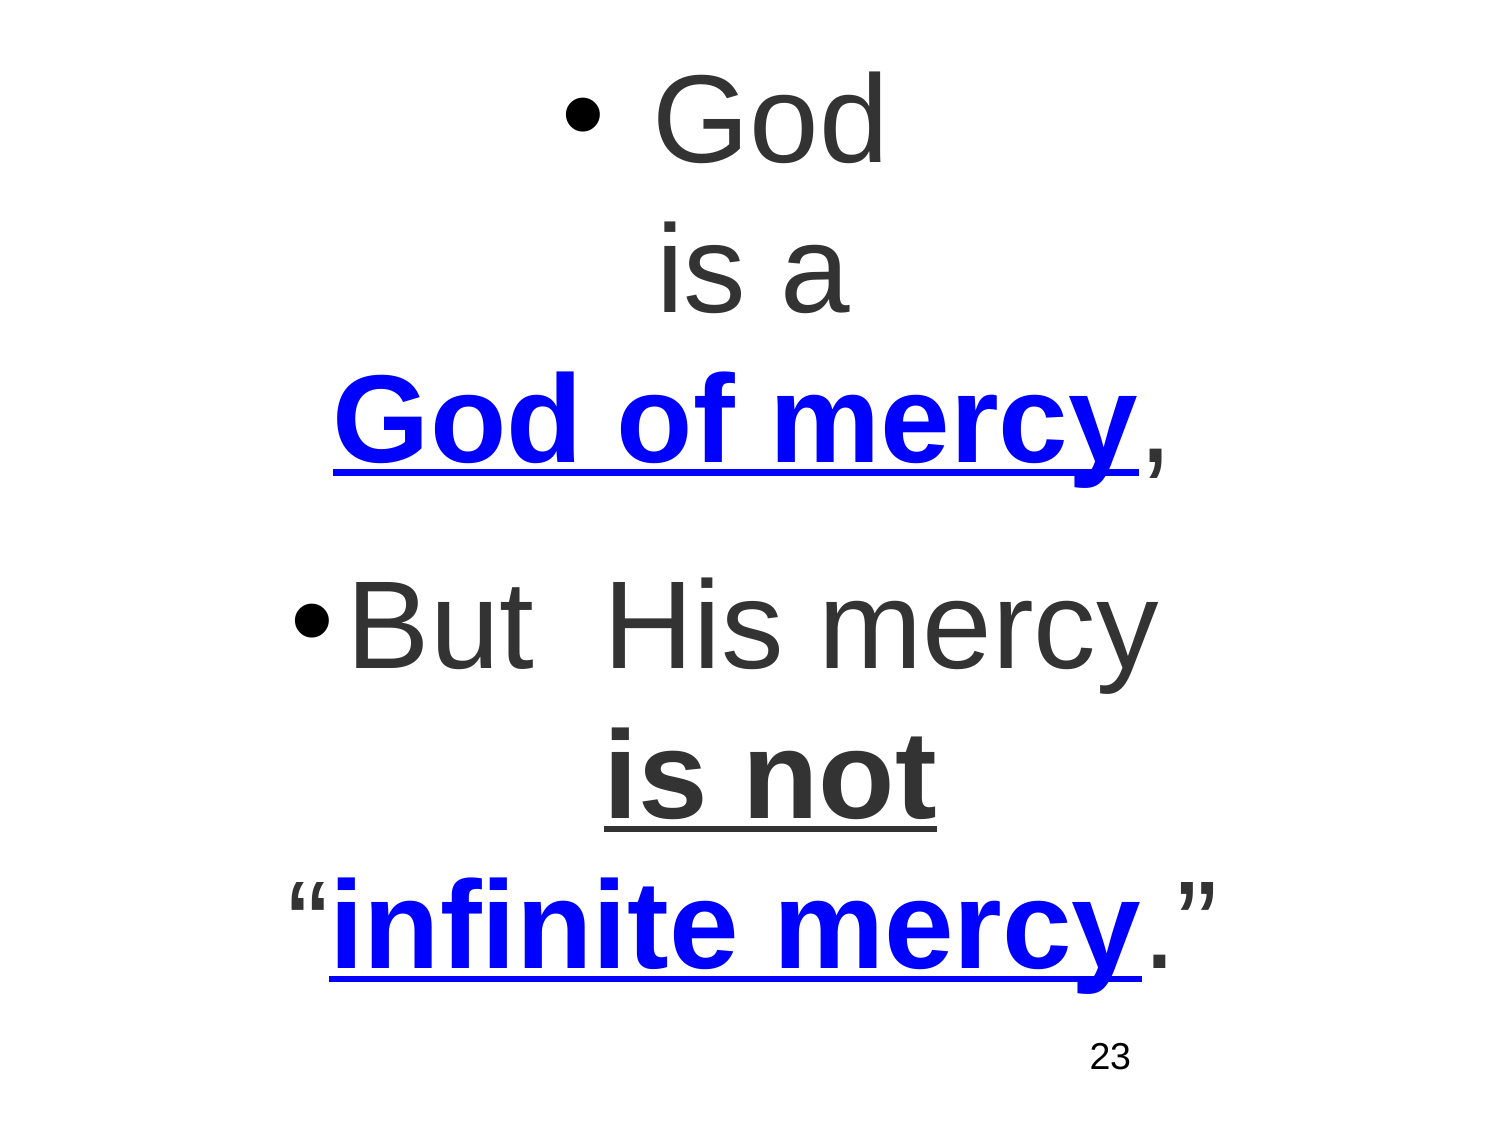

# God is a God of mercy,
But His mercy
is not
“infinite mercy.”
23